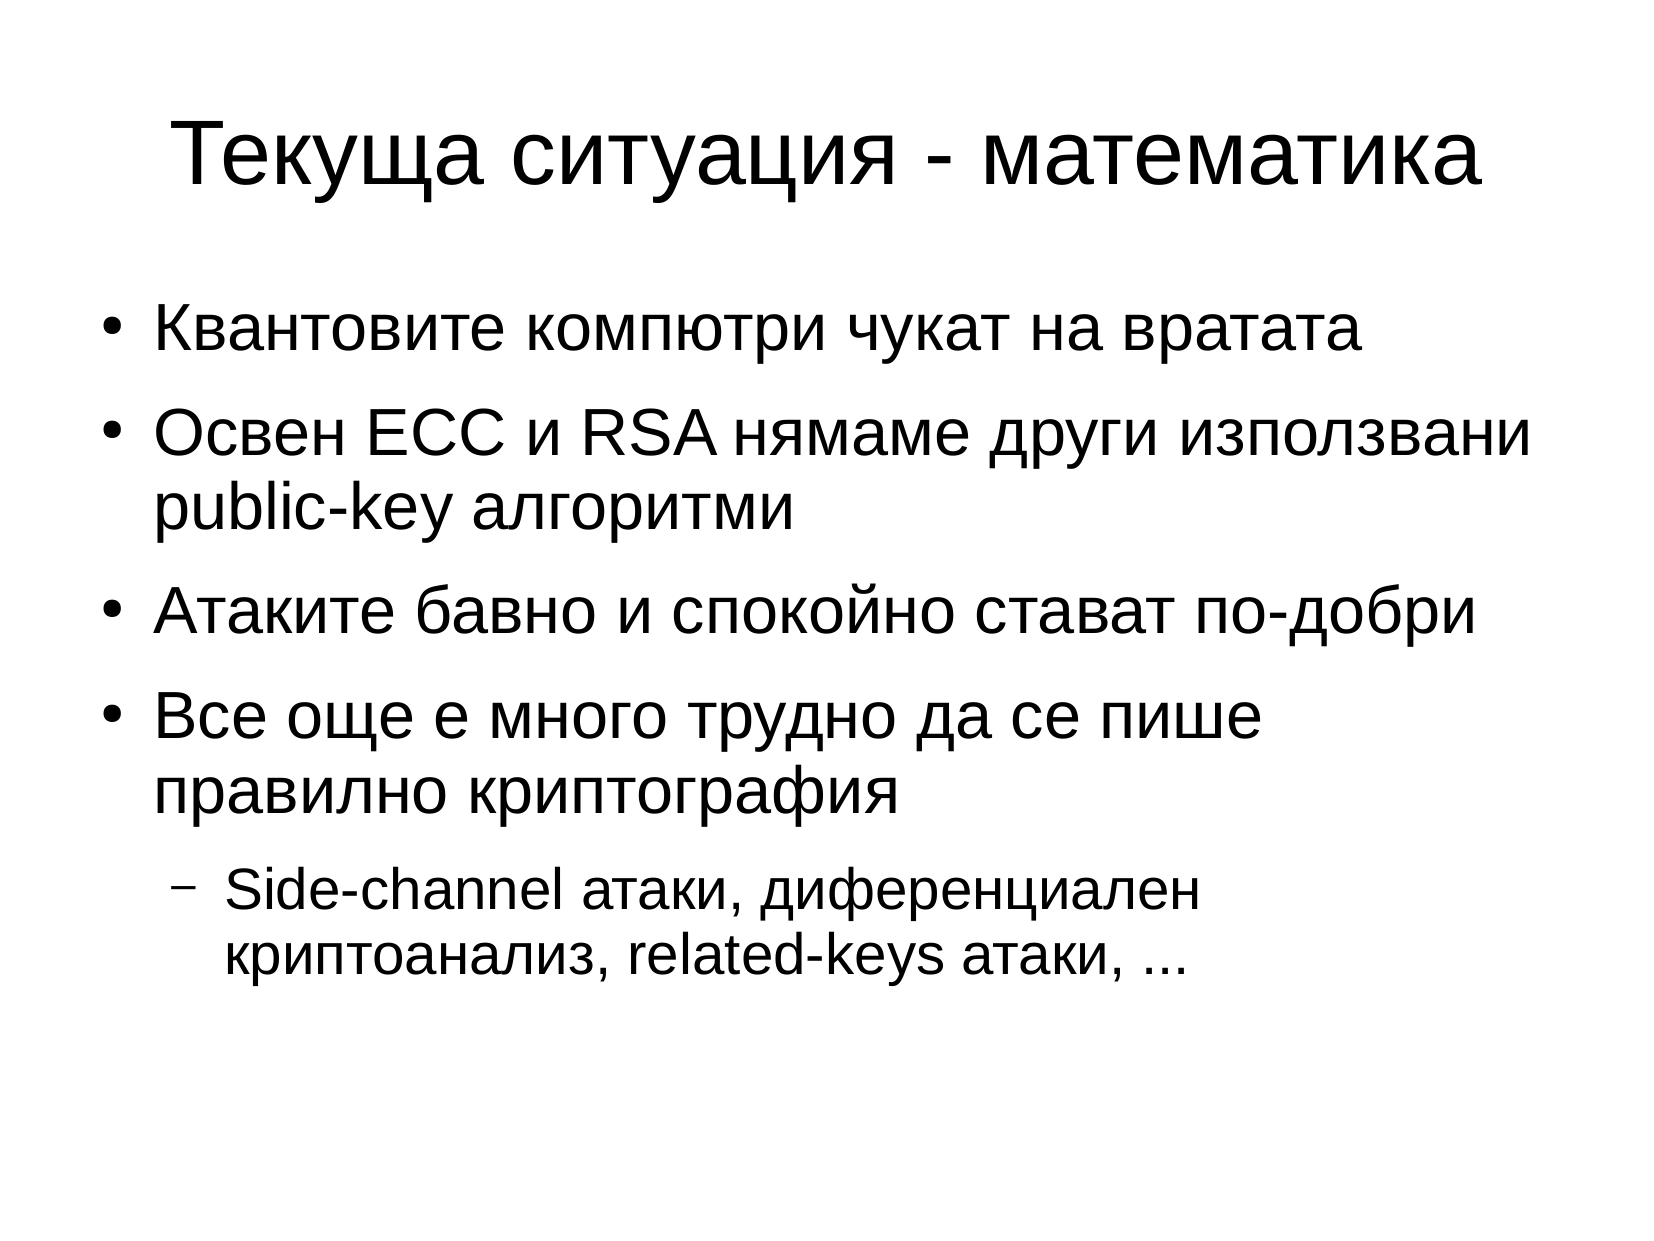

# Текуща ситуация - математика
Квантовите компютри чукат на вратата
Освен ECC и RSA нямаме други използвани public-key алгоритми
Атаките бавно и спокойно стават по-добри
Все още е много трудно да се пише правилно криптография
Side-channel атаки, диференциален криптоанализ, related-keys атаки, ...